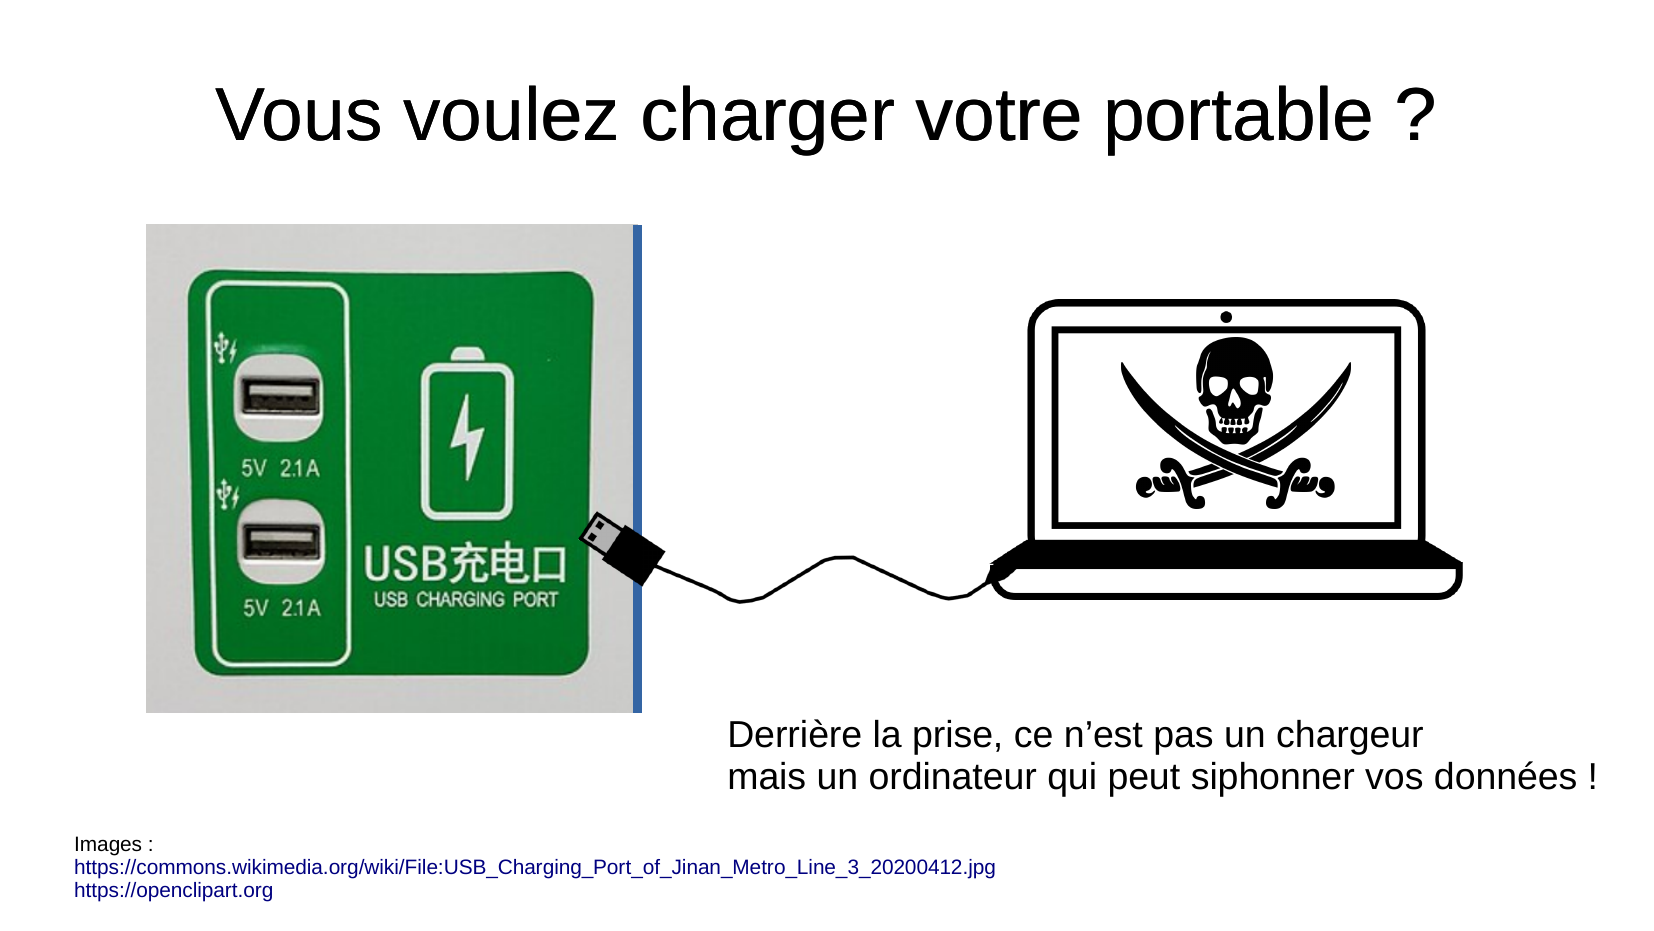

# Vous voulez charger votre portable ?
Vous voulez charger votre portable ?
Derrière la prise, ce n’est pas un chargeur
mais un ordinateur qui peut siphonner vos données !
Images : https://commons.wikimedia.org/wiki/File:USB_Charging_Port_of_Jinan_Metro_Line_3_20200412.jpg
https://openclipart.org